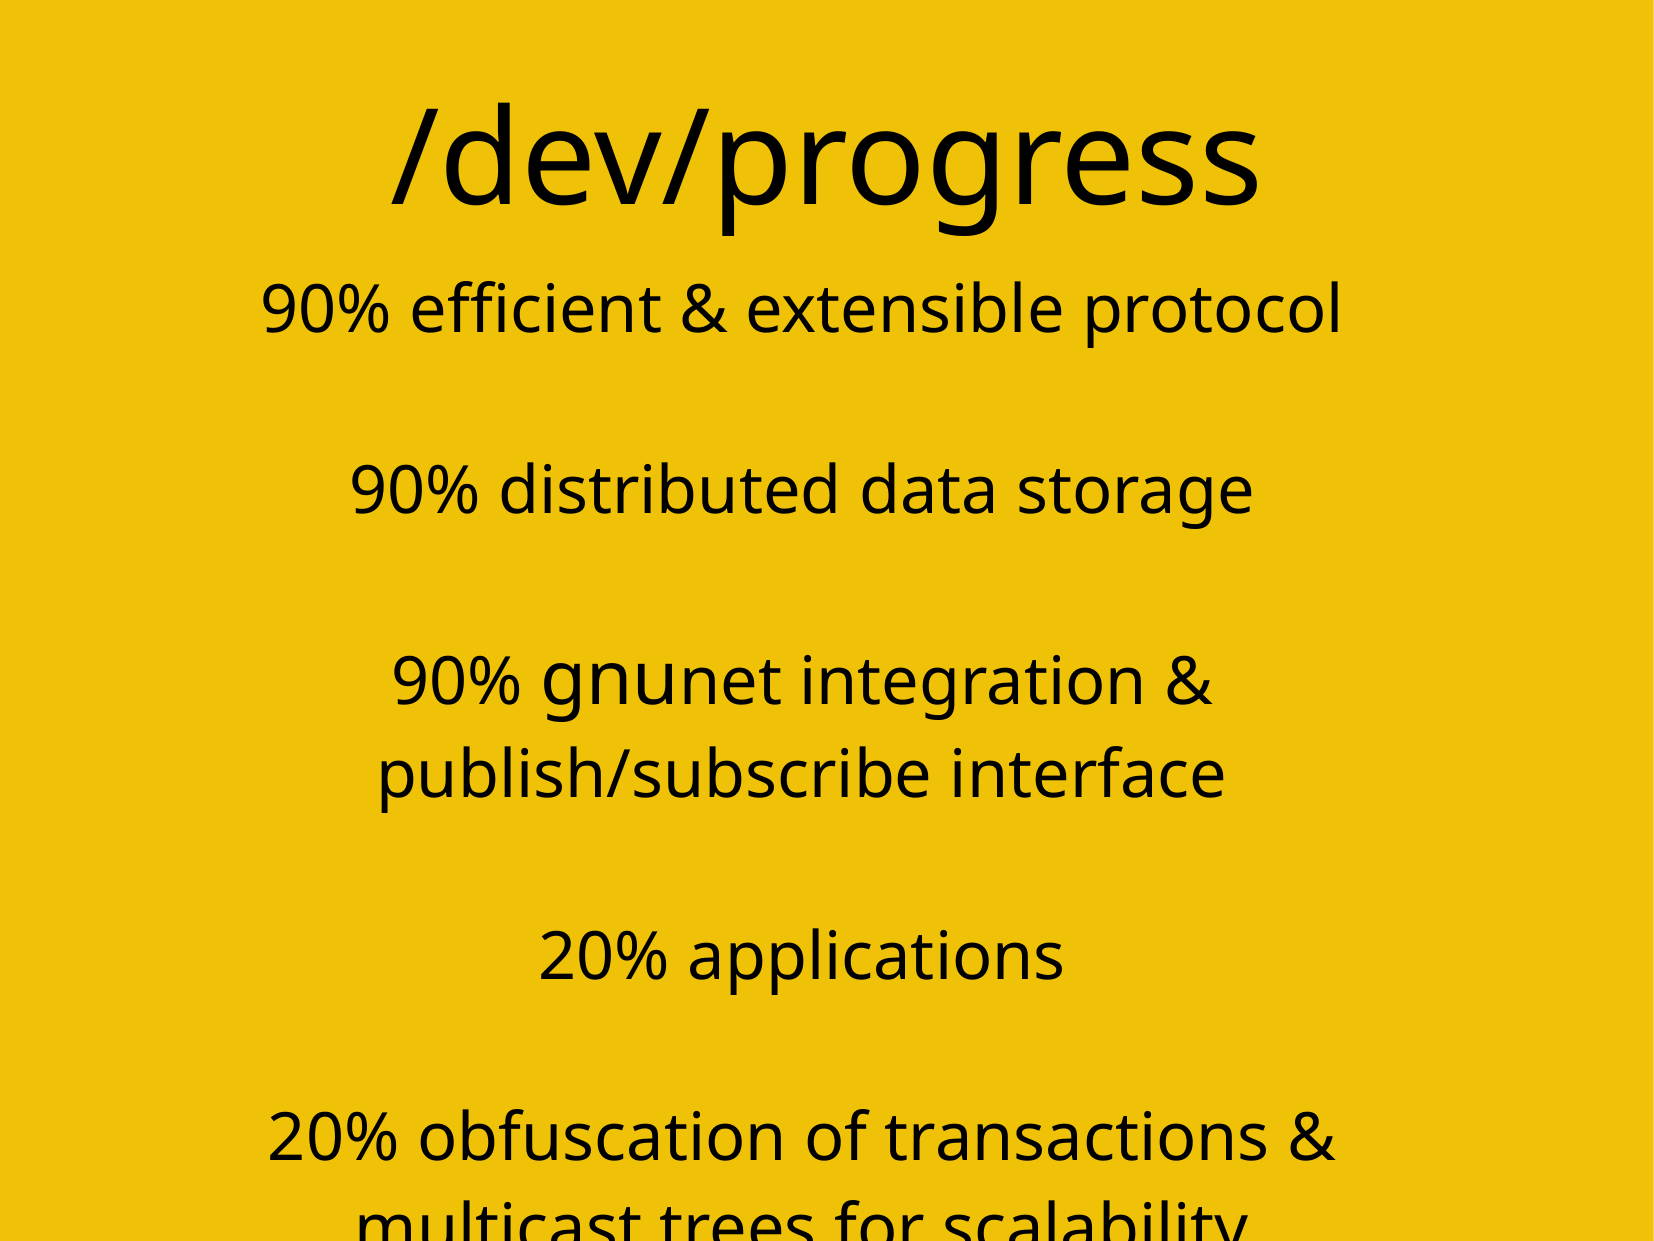

# /dev/progress
90% efficient & extensible protocol
90% distributed data storage
90% gnunet integration &
publish/subscribe interface
20% applications
20% obfuscation of transactions &
multicast trees for scalability